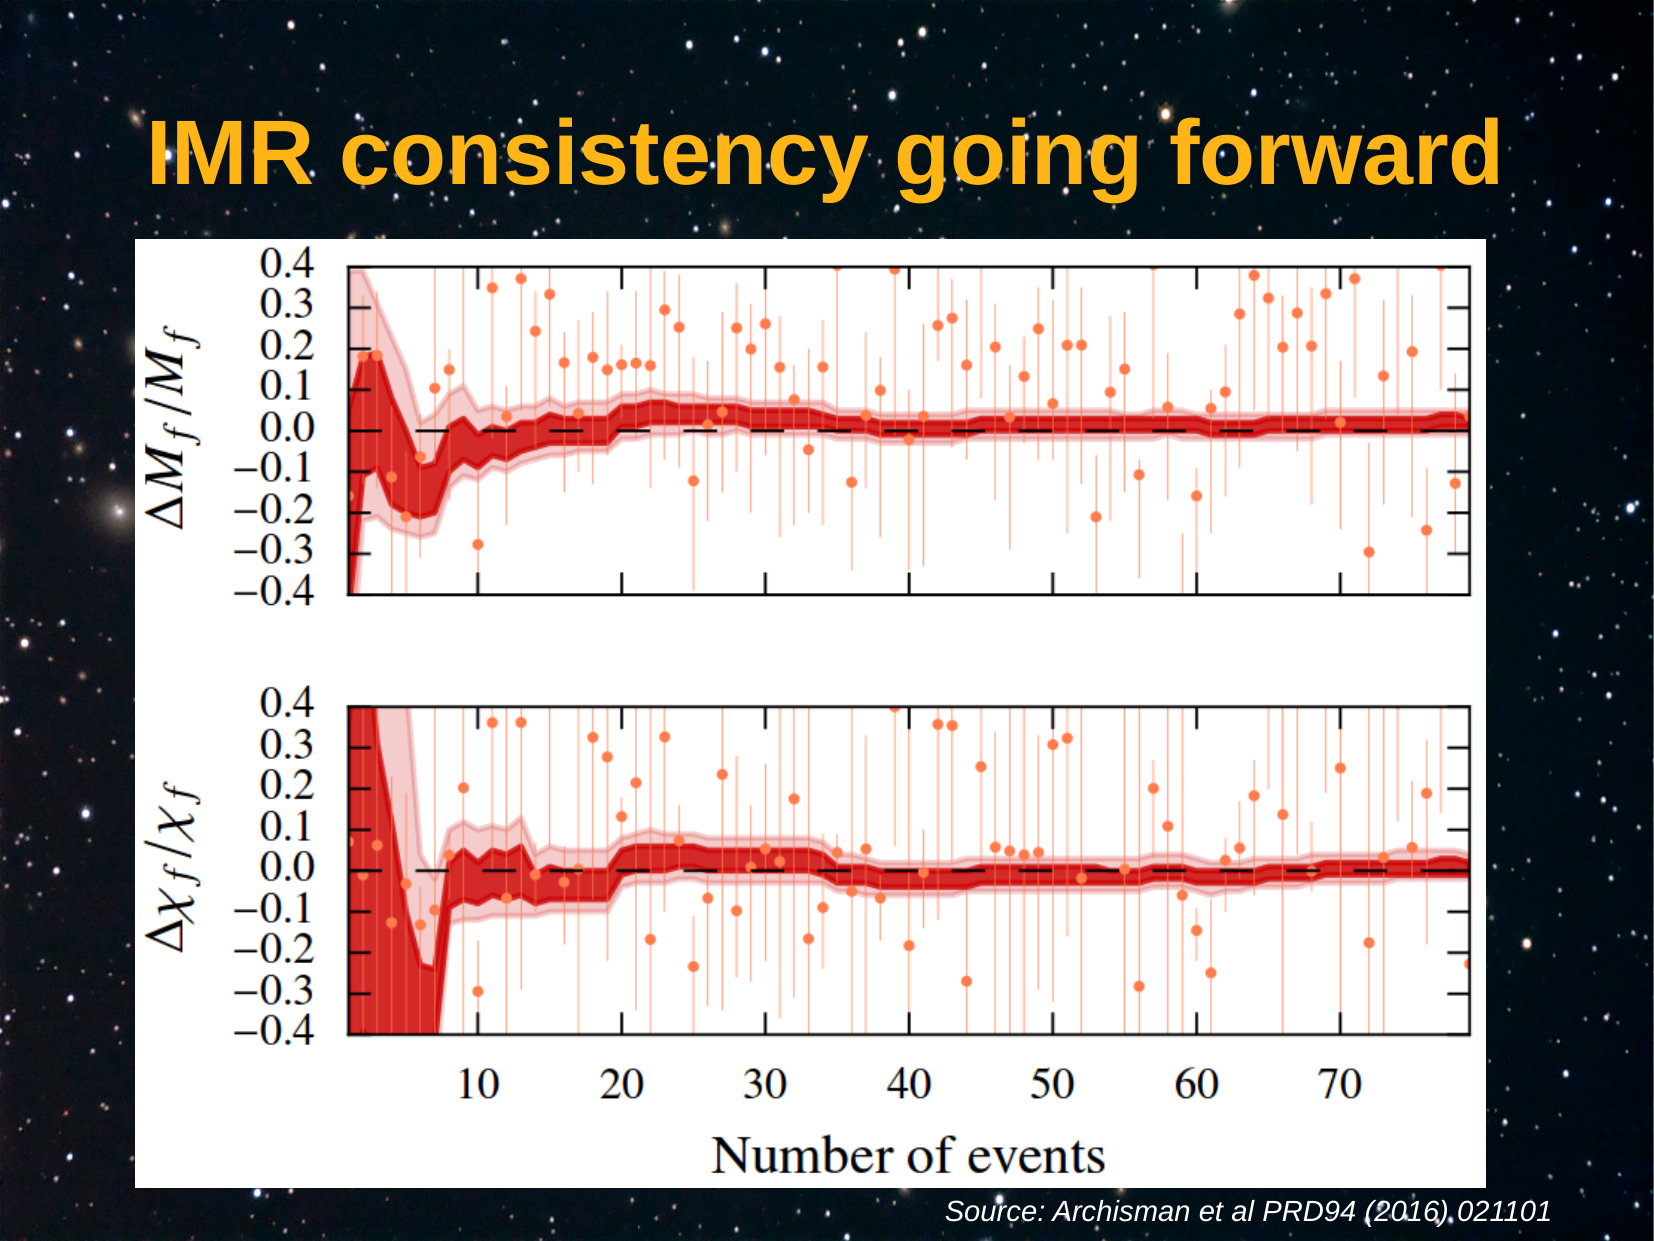

# IMR consistency going forward
Source: Archisman et al PRD94 (2016) 021101